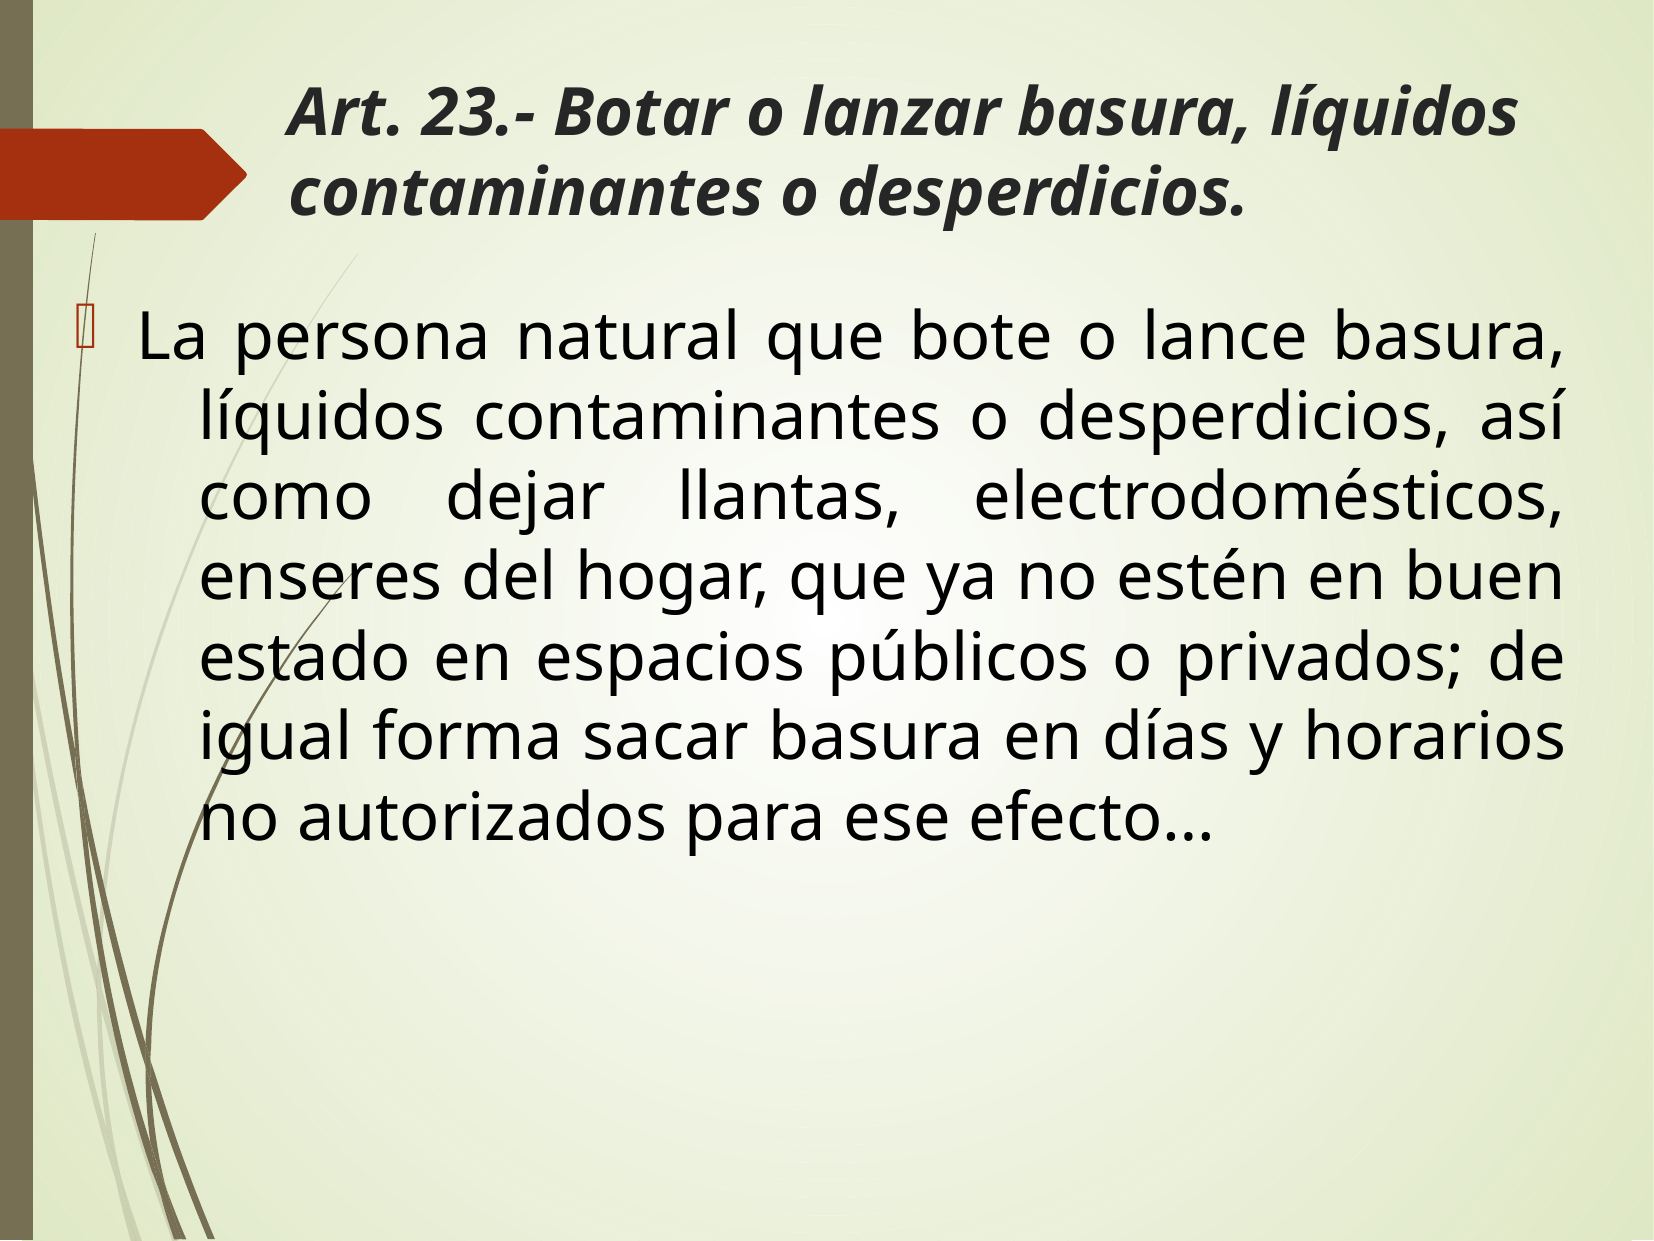

# Art. 23.- Botar o lanzar basura, líquidos contaminantes o desperdicios.
La persona natural que bote o lance basura, líquidos contaminantes o desperdicios, así como dejar llantas, electrodomésticos, enseres del hogar, que ya no estén en buen estado en espacios públicos o privados; de igual forma sacar basura en días y horarios no autorizados para ese efecto…